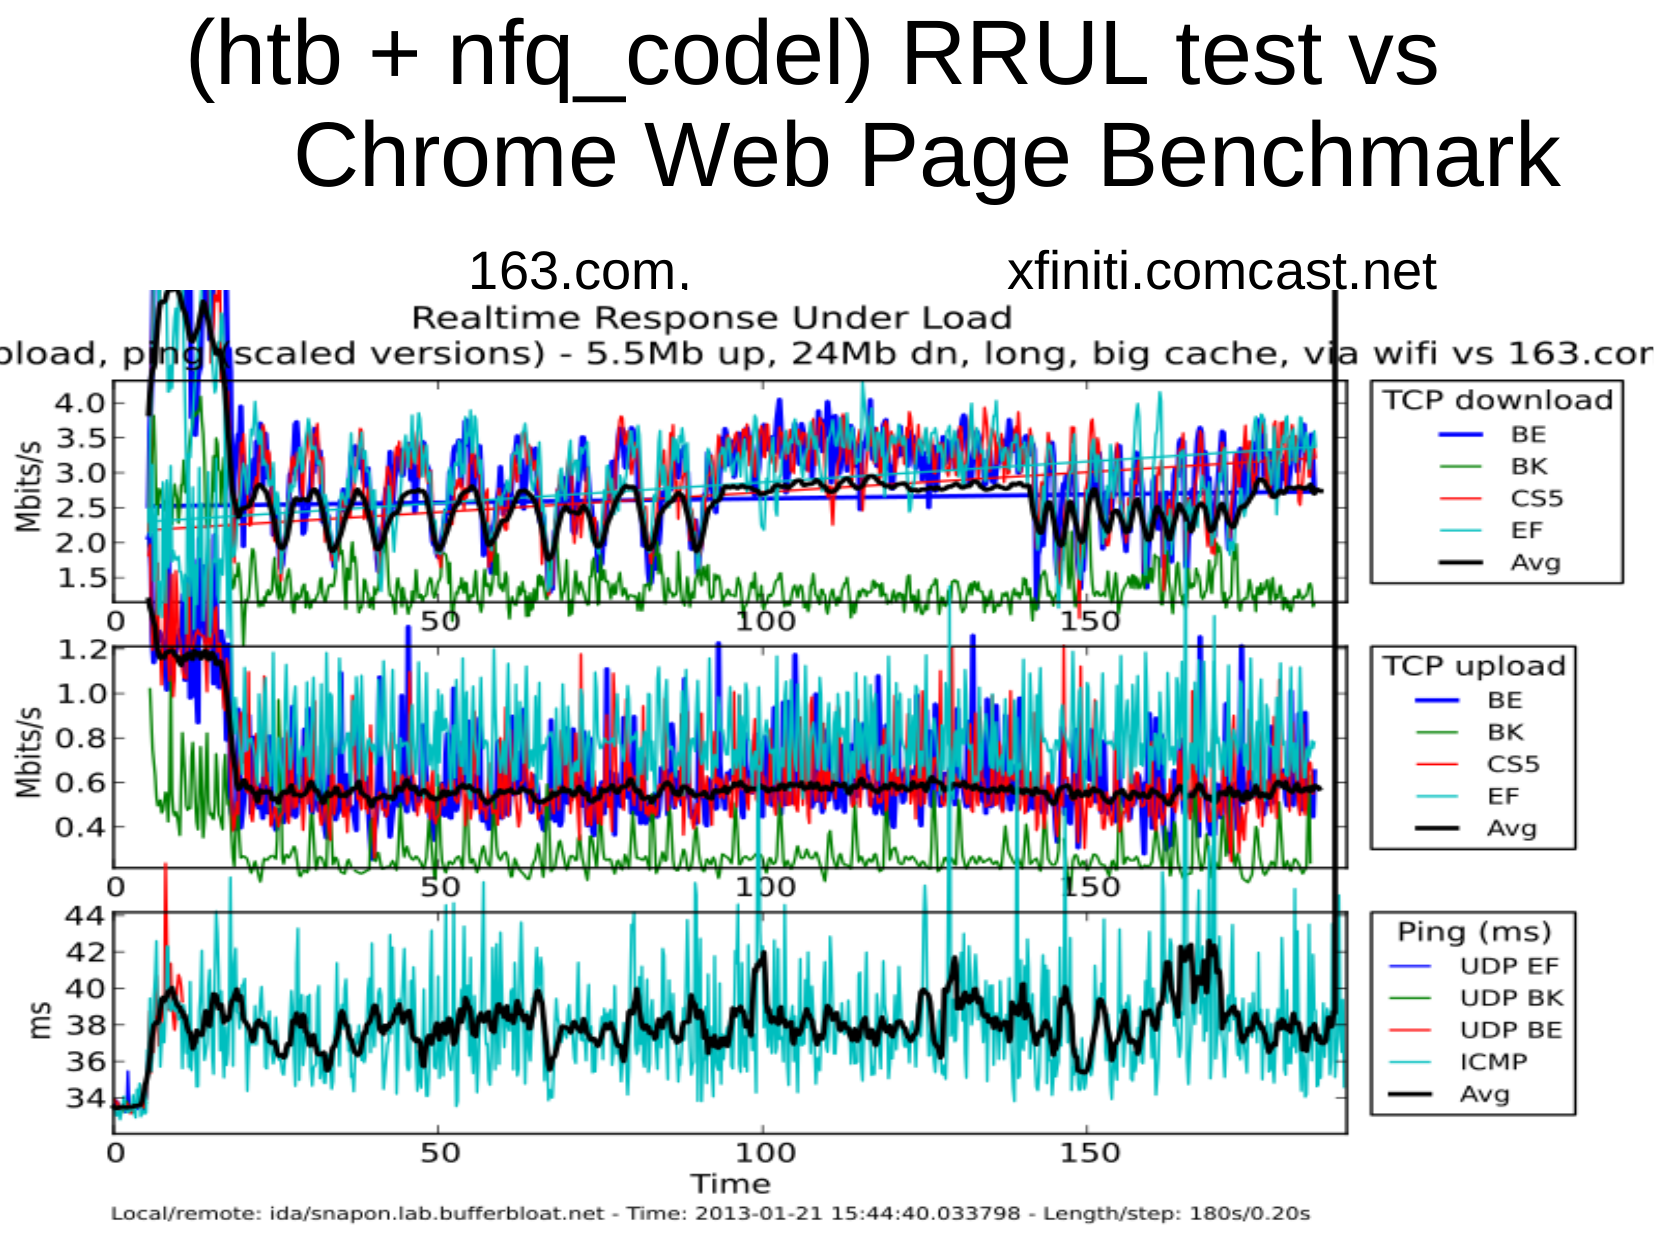

# (htb + nfq_codel) RRUL test vs Chrome Web Page Benchmark 163.com, xfiniti.comcast.net